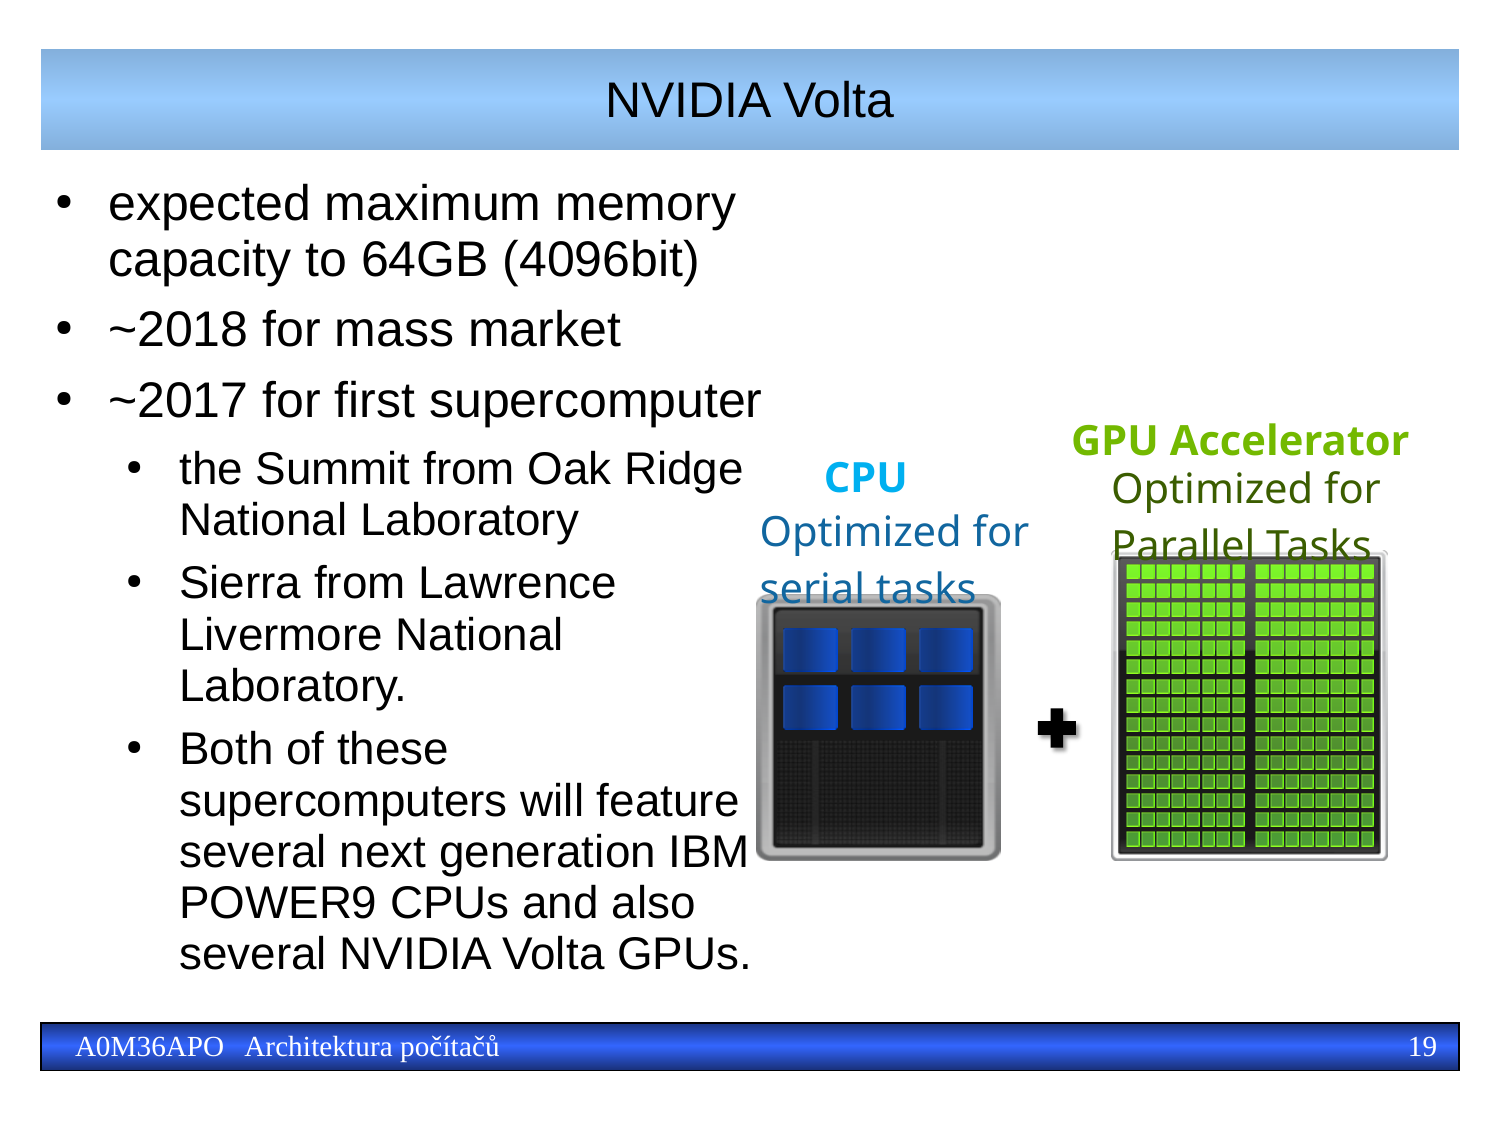

# NVIDIA Volta
expected maximum memory capacity to 64GB (4096bit)
~2018 for mass market
~2017 for first supercomputer
the Summit from Oak Ridge National Laboratory
Sierra from Lawrence Livermore National Laboratory.
Both of these supercomputers will feature several next generation IBM POWER9 CPUs and also several NVIDIA Volta GPUs.
GPU Accelerator
CPU
Optimized for
Parallel Tasks
Optimized for
serial tasks
A0M36APO Architektura počítačů
19